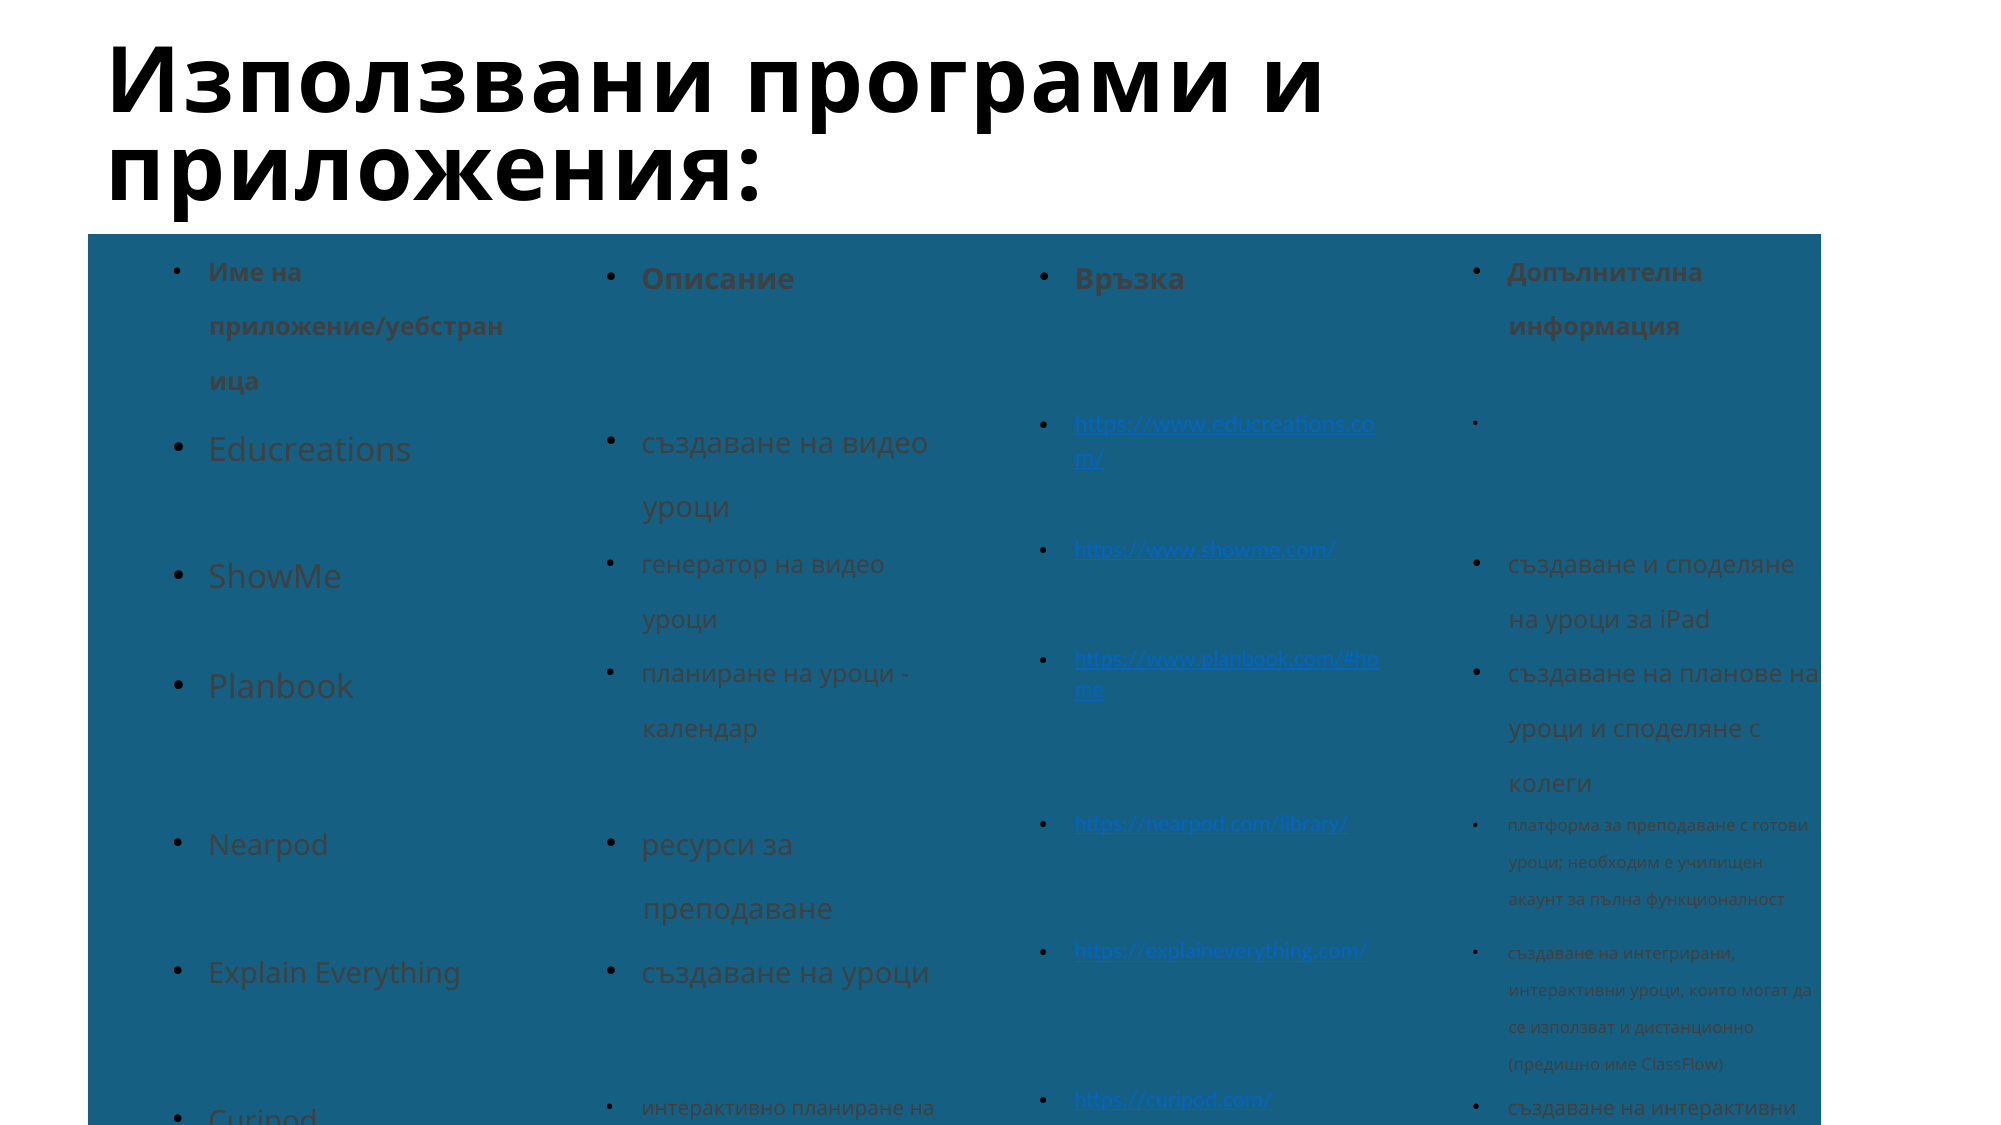

# Използвани програми и приложения:
| Име на приложение/уебстраница | Описание | Връзка | Допълнителна информация |
| --- | --- | --- | --- |
| Educreations | създаване на видео уроци | https://www.educreations.com/ | |
| ShowMe | генератор на видео уроци | https://www.showme.com/ | създаване и споделяне на уроци за iPad |
| Planbook | планиране на уроци - календар | https://www.planbook.com/#home | създаване на планове на уроци и споделяне с колеги |
| Nearpod | ресурси за преподаване | https://nearpod.com/library/ | платформа за преподаване с готови уроци; необходим е училищен акаунт за пълна функционалност |
| Explain Everything | създаване на уроци | https://explaineverything.com/ | създаване на интегрирани, интерактивни уроци, които могат да се използват и дистанционно (предишно име ClassFlow) |
| Curipod | интерактивно планиране на уроци с AI | https://curipod.com/ | създаване на интерактивни уроци |
| Anton | ресурси за учители | https://anton.app/ | игри и дейности за началното училище по много предмети |